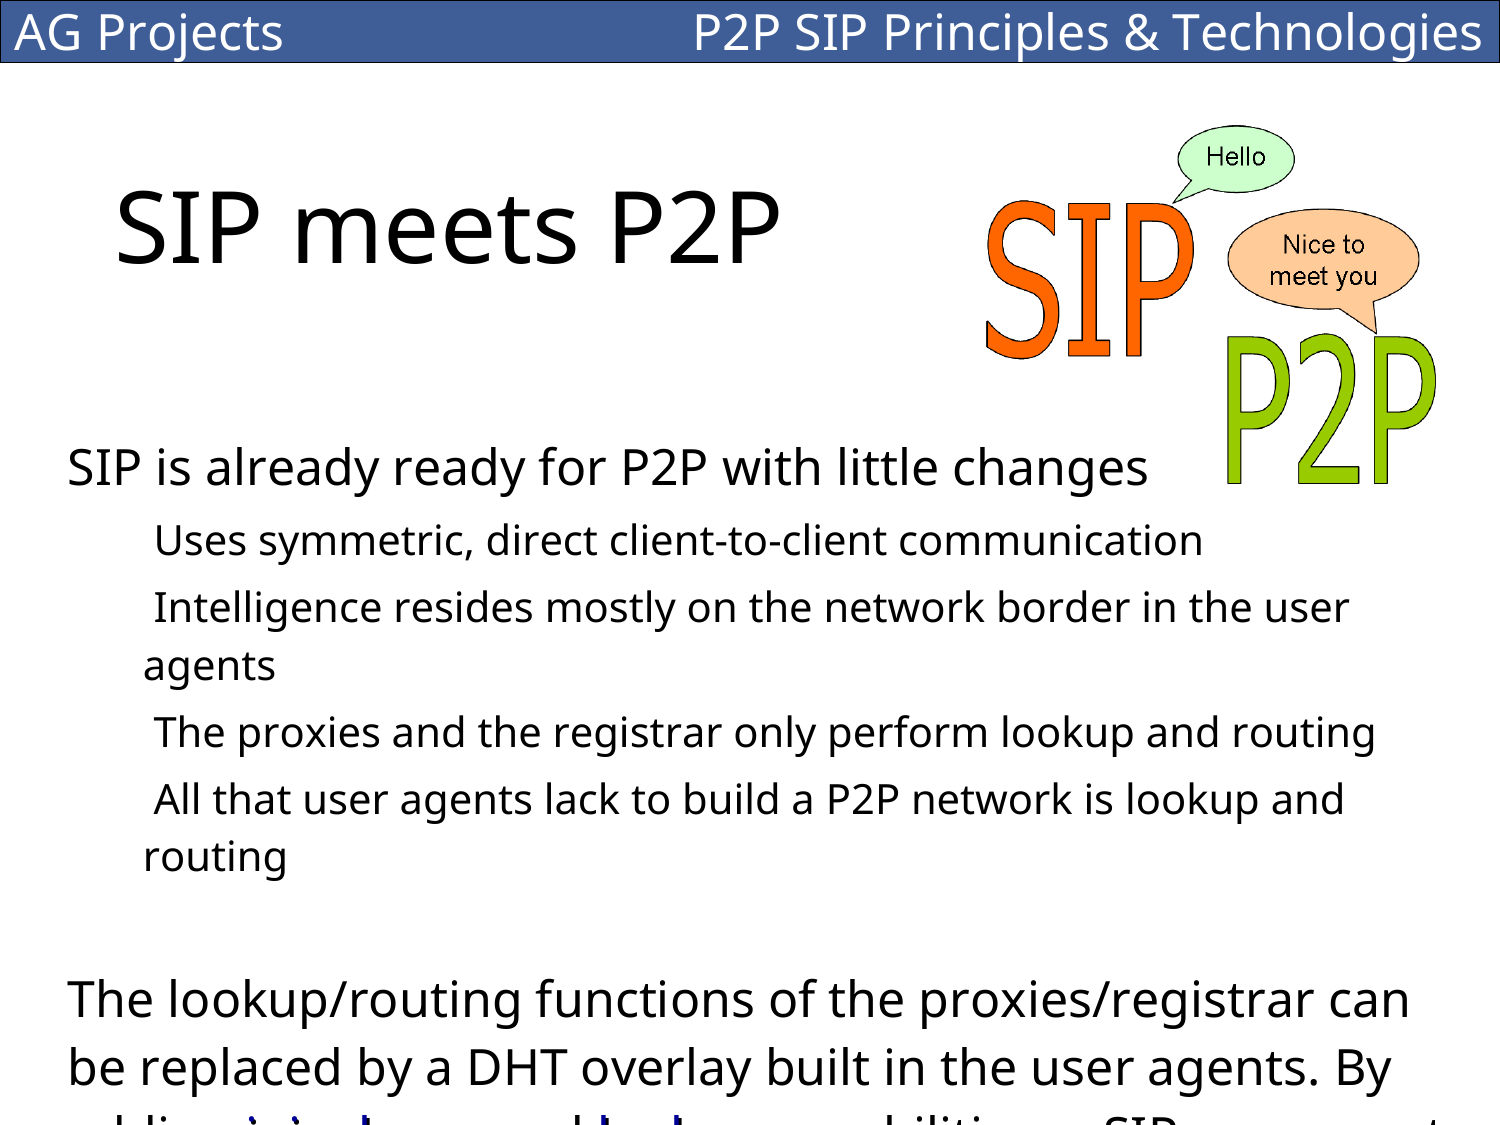

SIP meets P2P
SIP is already ready for P2P with little changes
 Uses symmetric, direct client-to-client communication
 Intelligence resides mostly on the network border in the user agents
 The proxies and the registrar only perform lookup and routing
 All that user agents lack to build a P2P network is lookup and routing
The lookup/routing functions of the proxies/registrar can be replaced by a DHT overlay built in the user agents. By adding join, leave and lookup capabilities, a SIP user agent can be transformed into a peer capable of operating in a P2P network